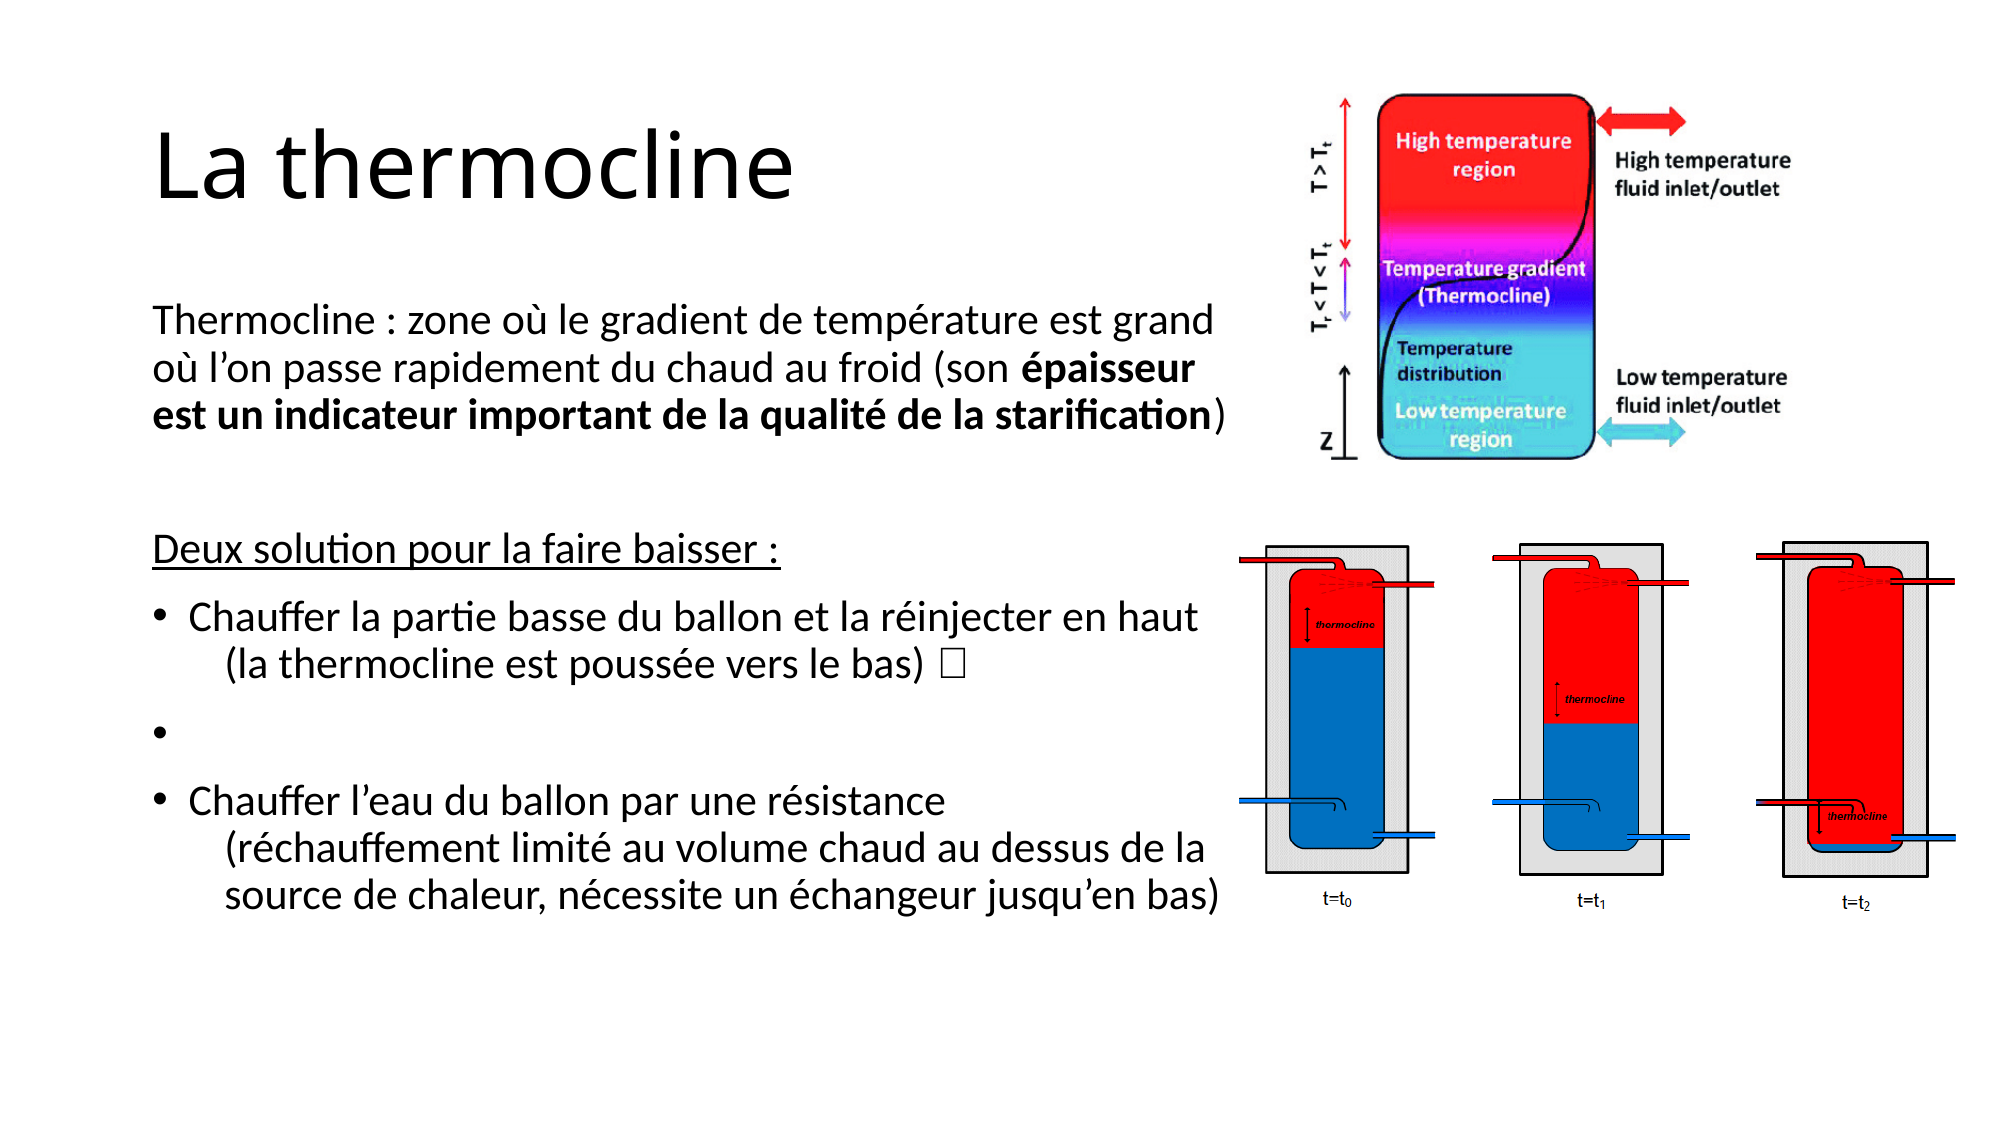

# La thermocline
Thermocline : zone où le gradient de température est grand où l’on passe rapidement du chaud au froid (son épaisseur est un indicateur important de la qualité de la starification)
Deux solution pour la faire baisser :
Chauffer la partie basse du ballon et la réinjecter en haut (la thermocline est poussée vers le bas) 
Chauffer l’eau du ballon par une résistance (réchauffement limité au volume chaud au dessus de la source de chaleur, nécessite un échangeur jusqu’en bas)